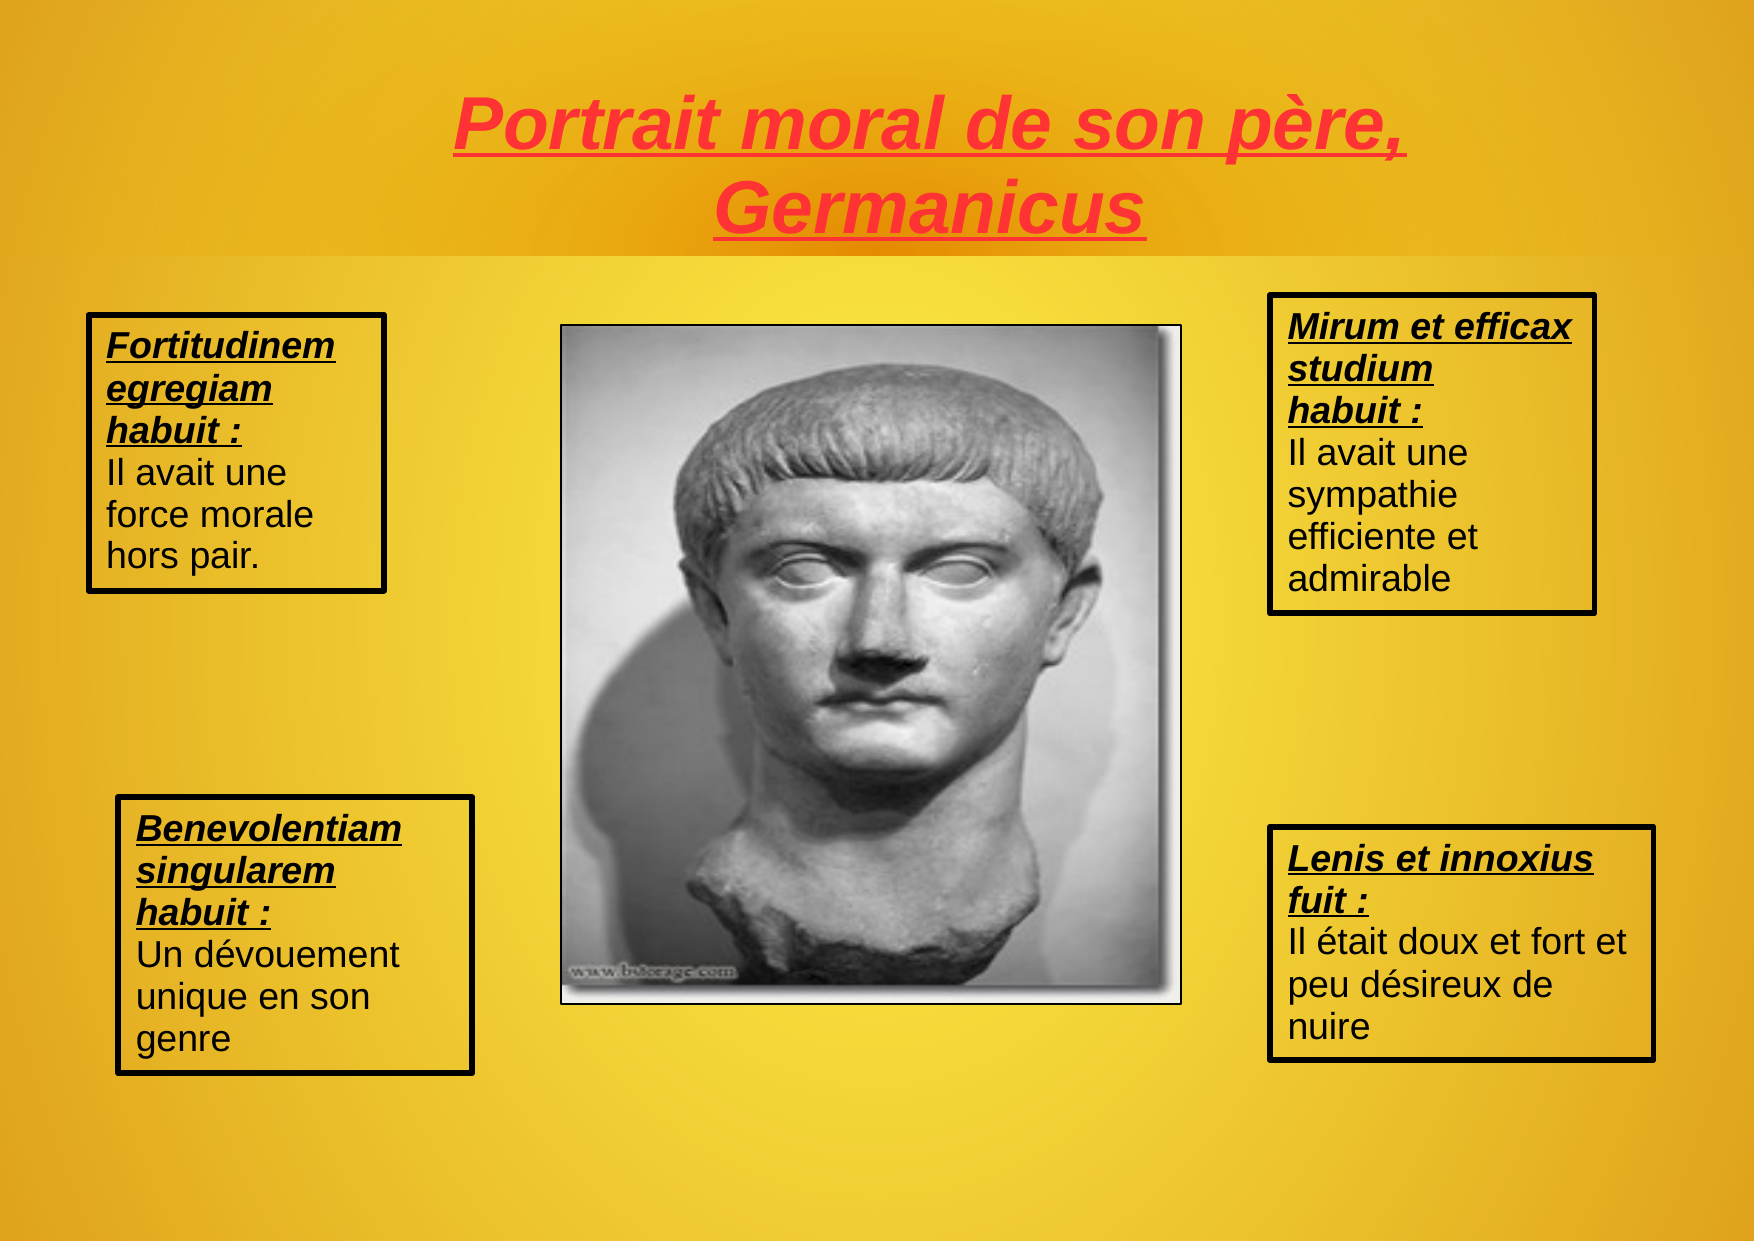

Portrait moral de son père, Germanicus
Mirum et efficax studium habuit :
Il avait une sympathie efficiente et admirable
Fortitudinem egregiam habuit :
Il avait une force morale hors pair.
Benevolentiam singularem habuit :
Un dévouement unique en son genre
Lenis et innoxius fuit :
Il était doux et fort et peu désireux de nuire